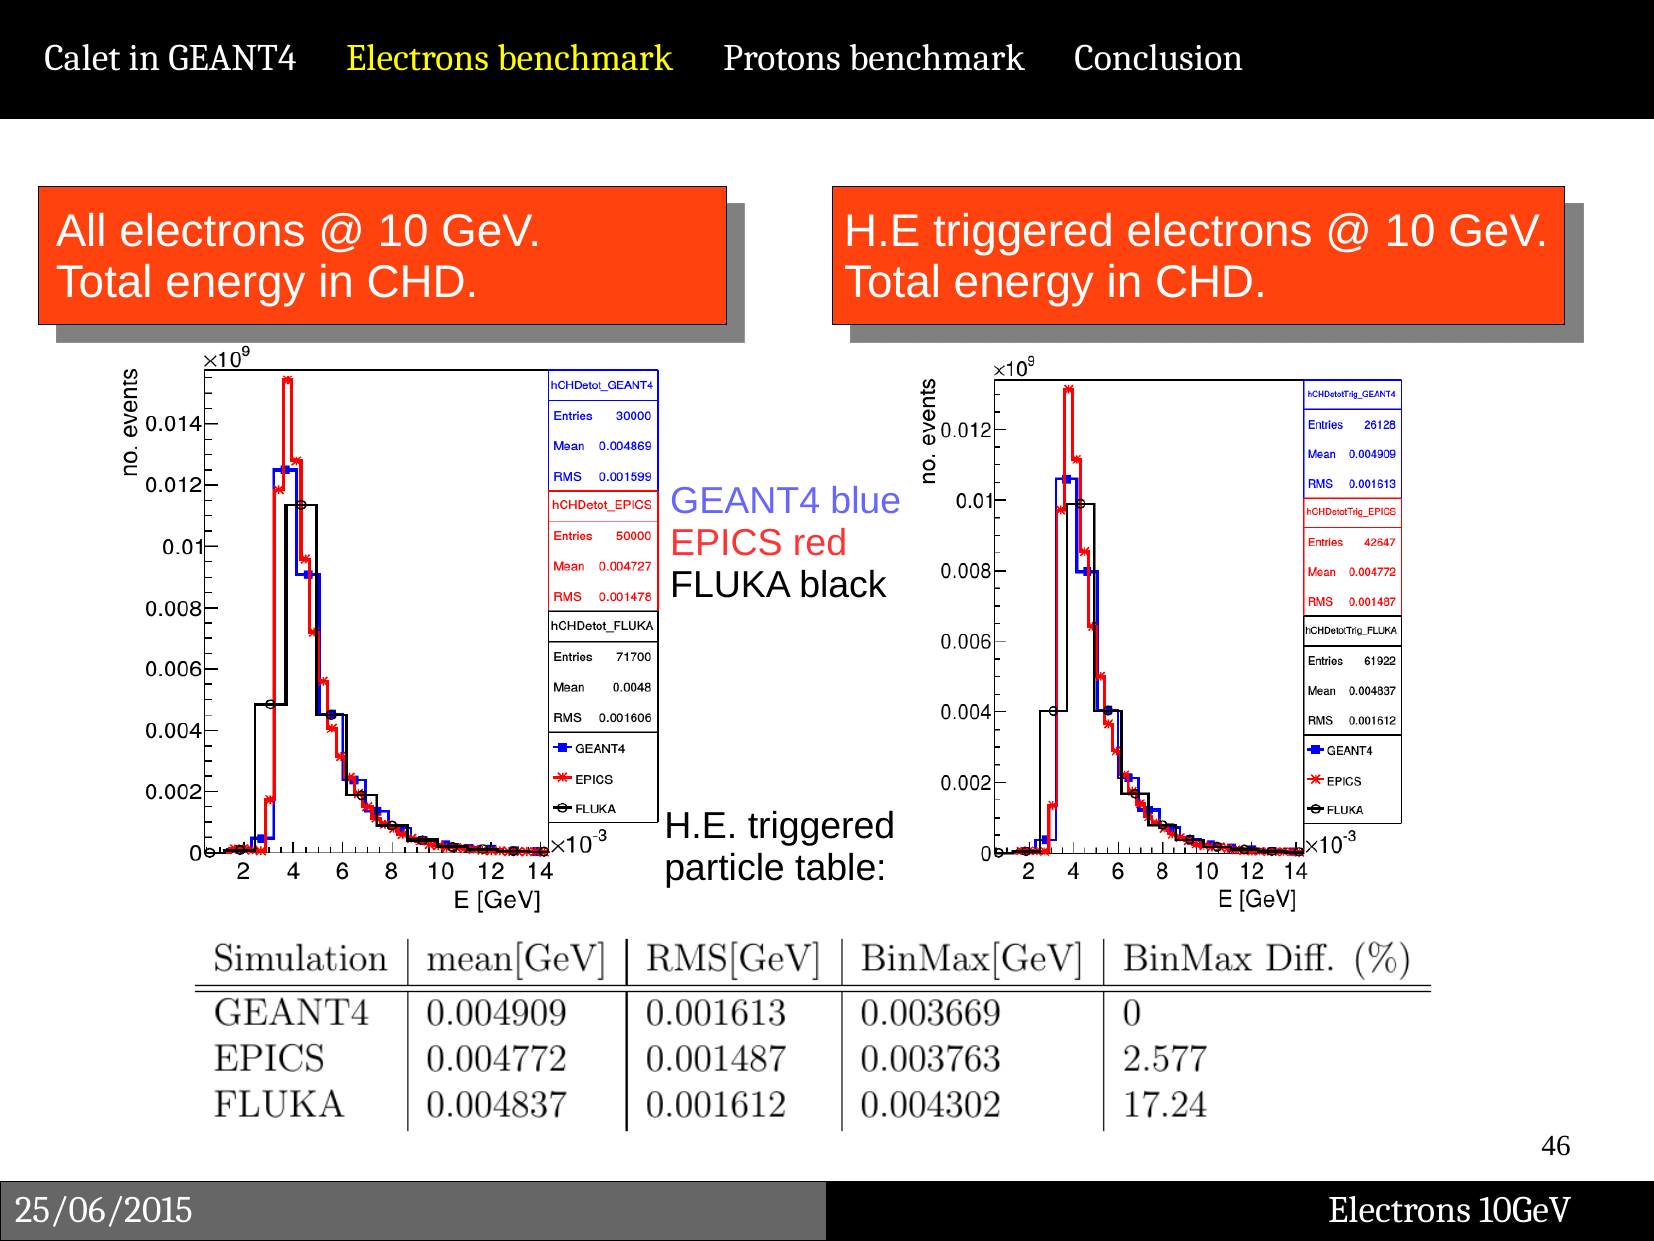

Calet in GEANT4 Electrons benchmark Protons benchmark Conclusion
All electrons @ 10 GeV.
Total energy in CHD.
H.E triggered electrons @ 10 GeV.
Total energy in CHD.
GEANT4 blue
EPICS red
FLUKA black
H.E. triggered
particle table:
46
25/06/2015
Electrons 10GeV